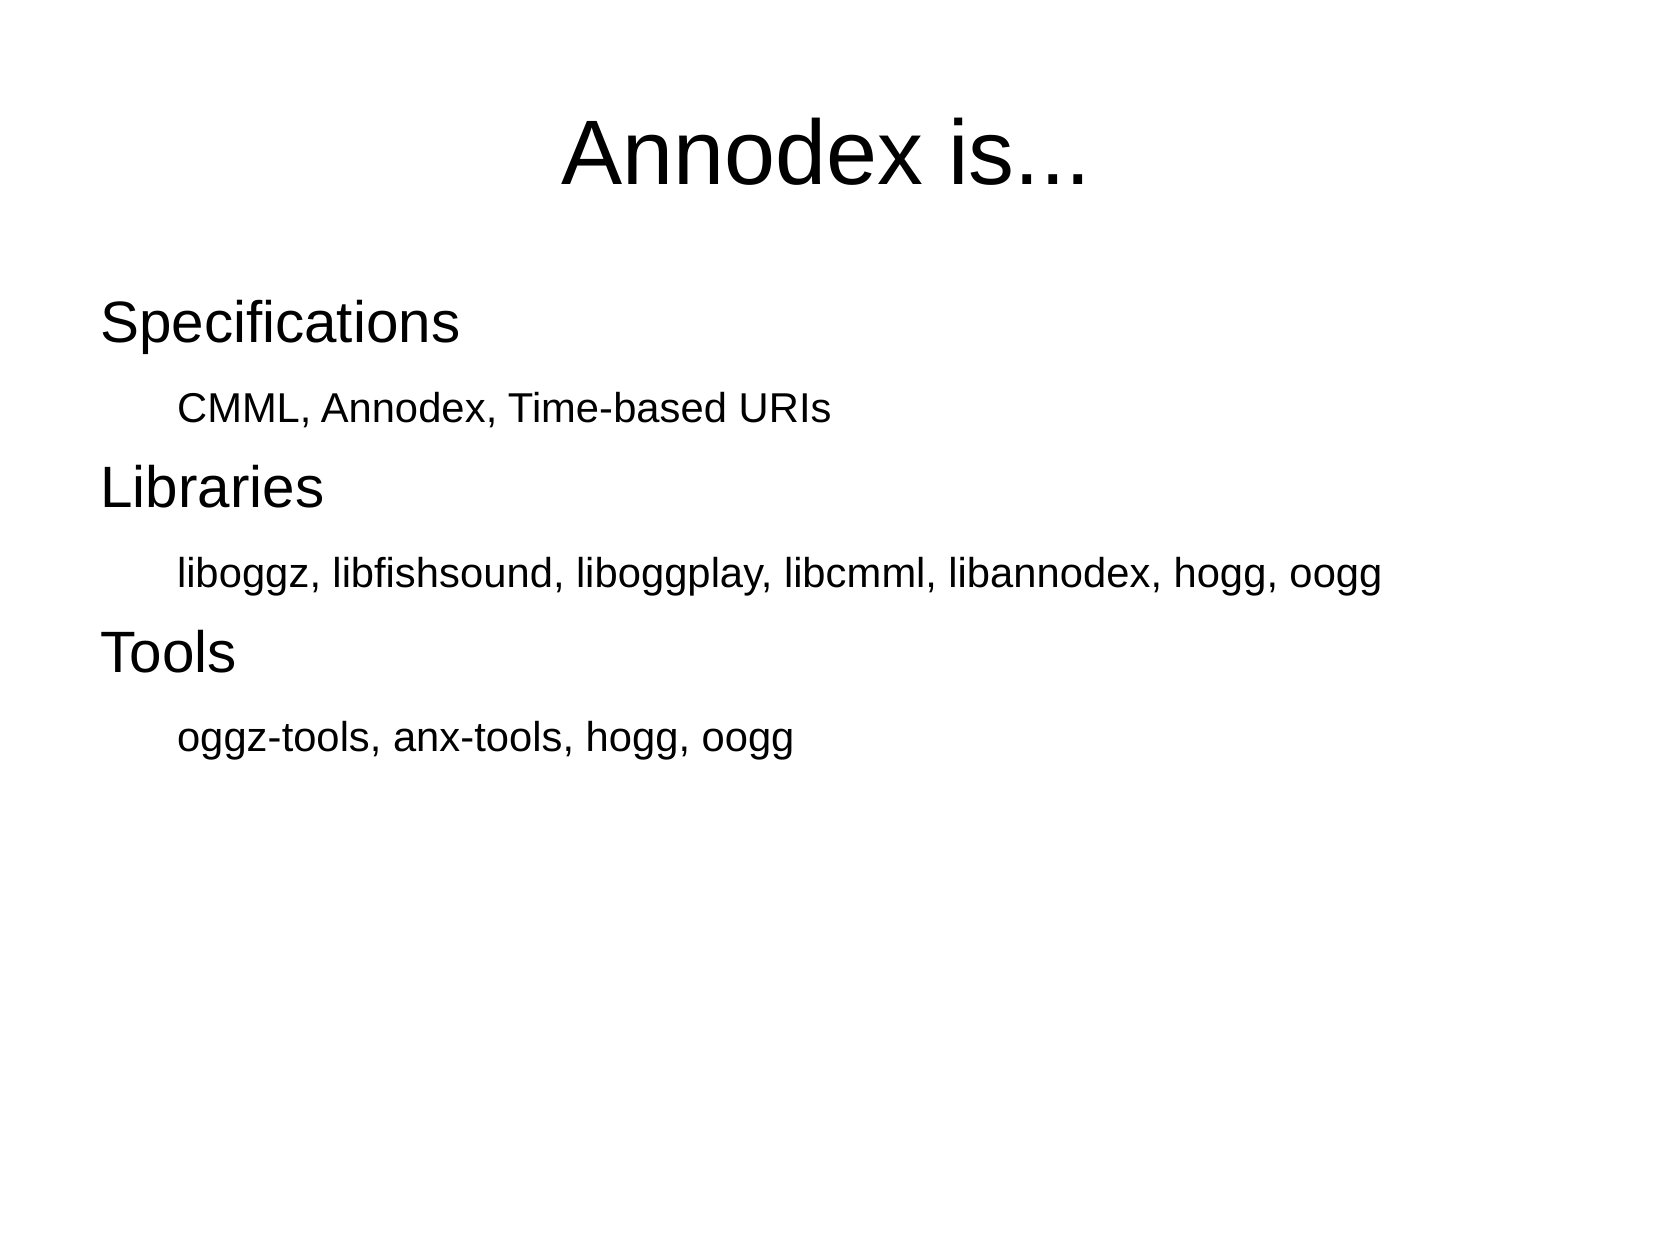

# Annodex is...
Specifications
CMML, Annodex, Time-based URIs
Libraries
liboggz, libfishsound, liboggplay, libcmml, libannodex, hogg, oogg
Tools
oggz-tools, anx-tools, hogg, oogg